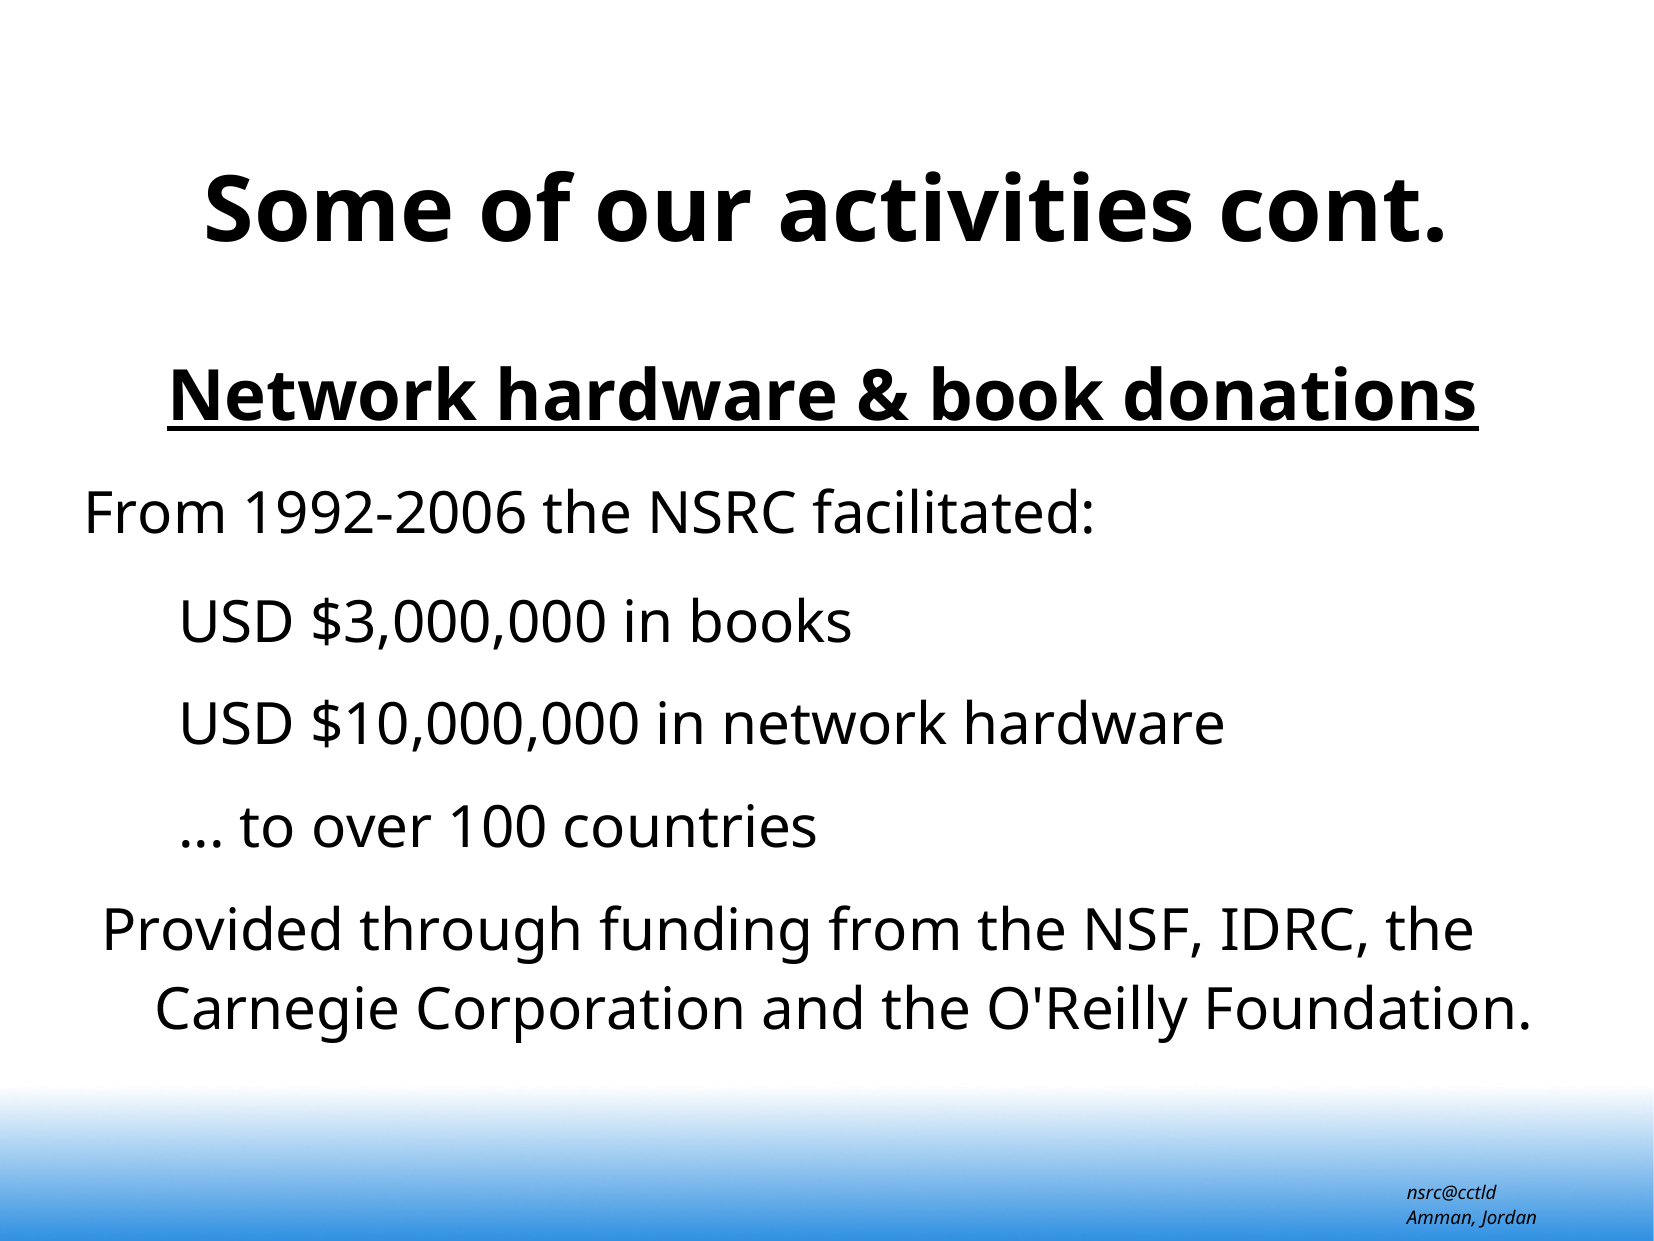

# Some of our activities cont.
Network hardware & book donations
From 1992-2006 the NSRC facilitated:
USD $3,000,000 in books
USD $10,000,000 in network hardware
... to over 100 countries
Provided through funding from the NSF, IDRC, the Carnegie Corporation and the O'Reilly Foundation.